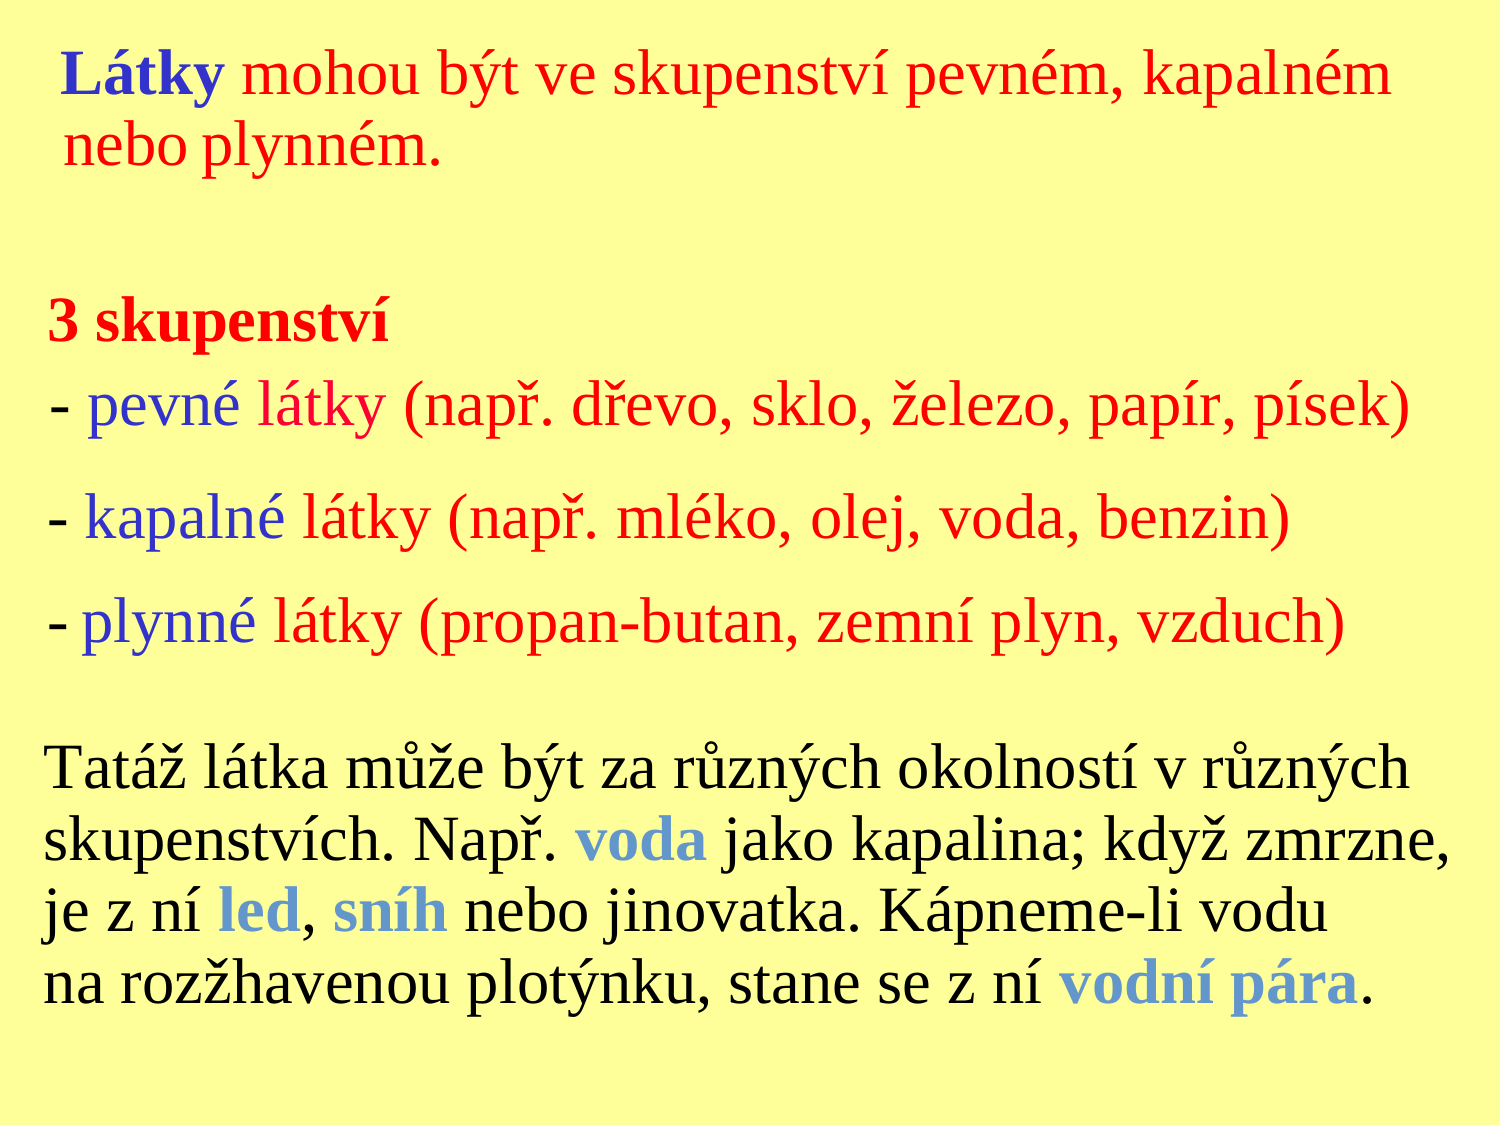

Látky mohou být ve skupenství pevném, kapalném
 nebo plynném.
 3 skupenství
- pevné látky (např. dřevo, sklo, železo, papír, písek)
 - kapalné látky (např. mléko, olej, voda, benzin)
 - plynné látky (propan-butan, zemní plyn, vzduch)
Tatáž látka může být za různých okolností v různých
skupenstvích. Např. voda jako kapalina; když zmrzne,
je z ní led, sníh nebo jinovatka. Kápneme-li vodu
na rozžhavenou plotýnku, stane se z ní vodní pára.